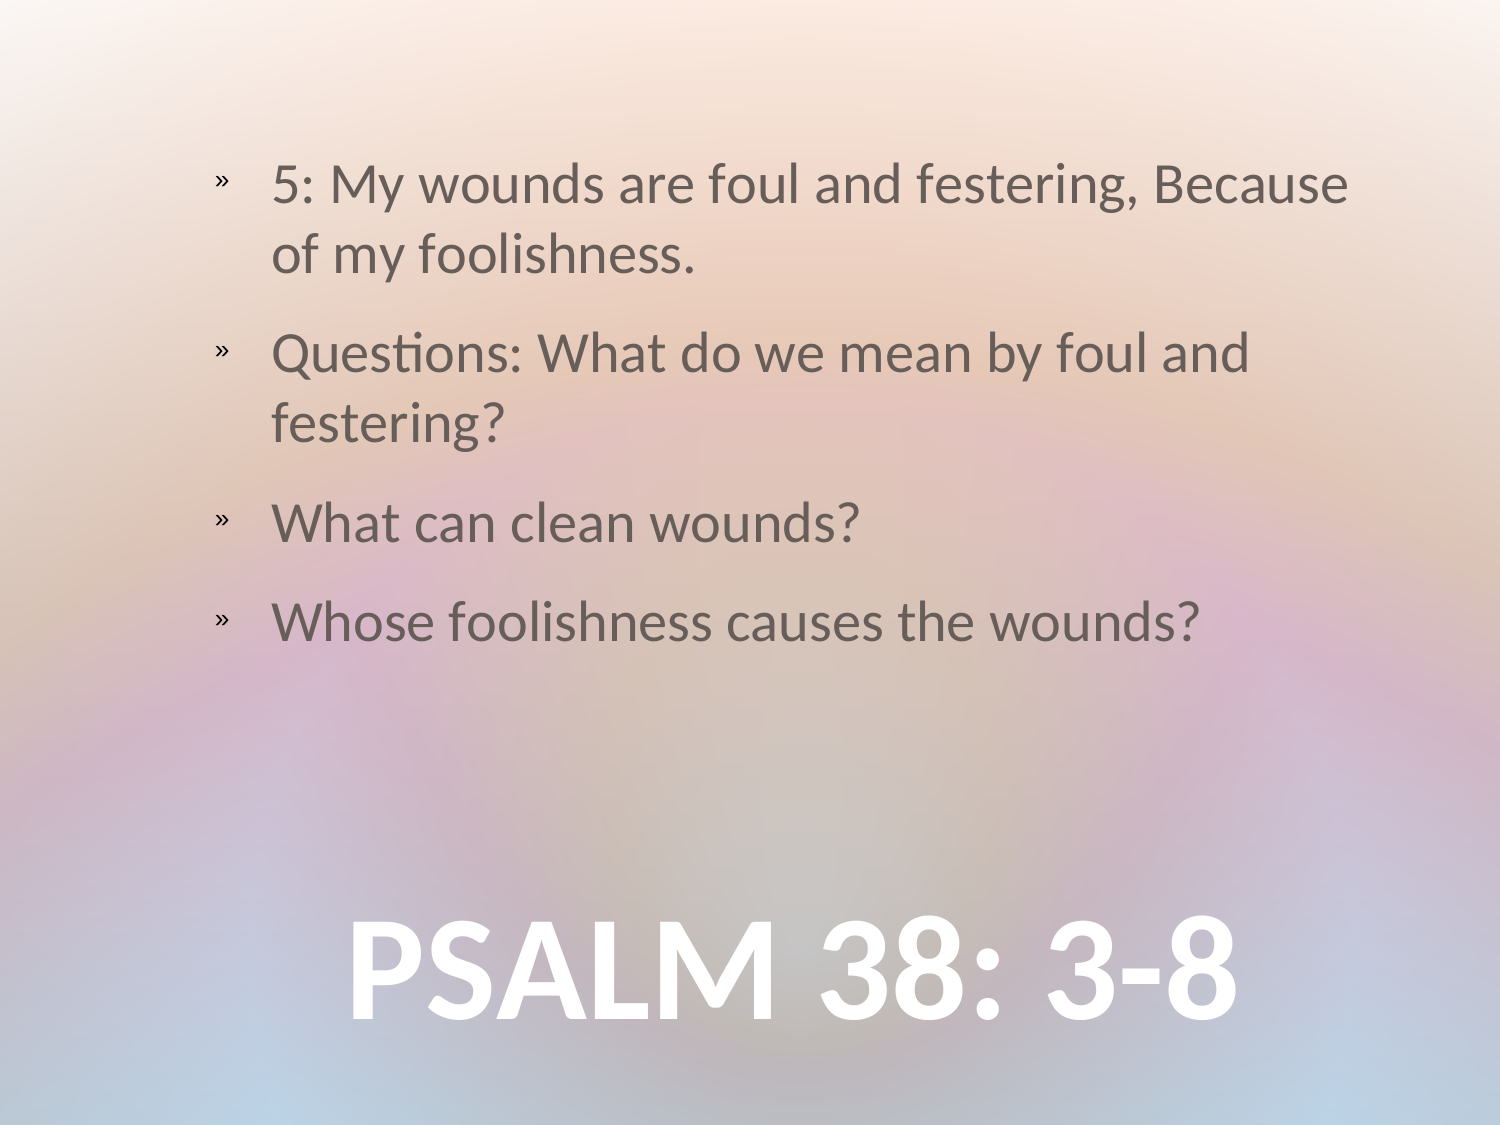

5: My wounds are foul and festering, Because of my foolishness.
Questions: What do we mean by foul and festering?
What can clean wounds?
Whose foolishness causes the wounds?
# PSALM 38: 3-8